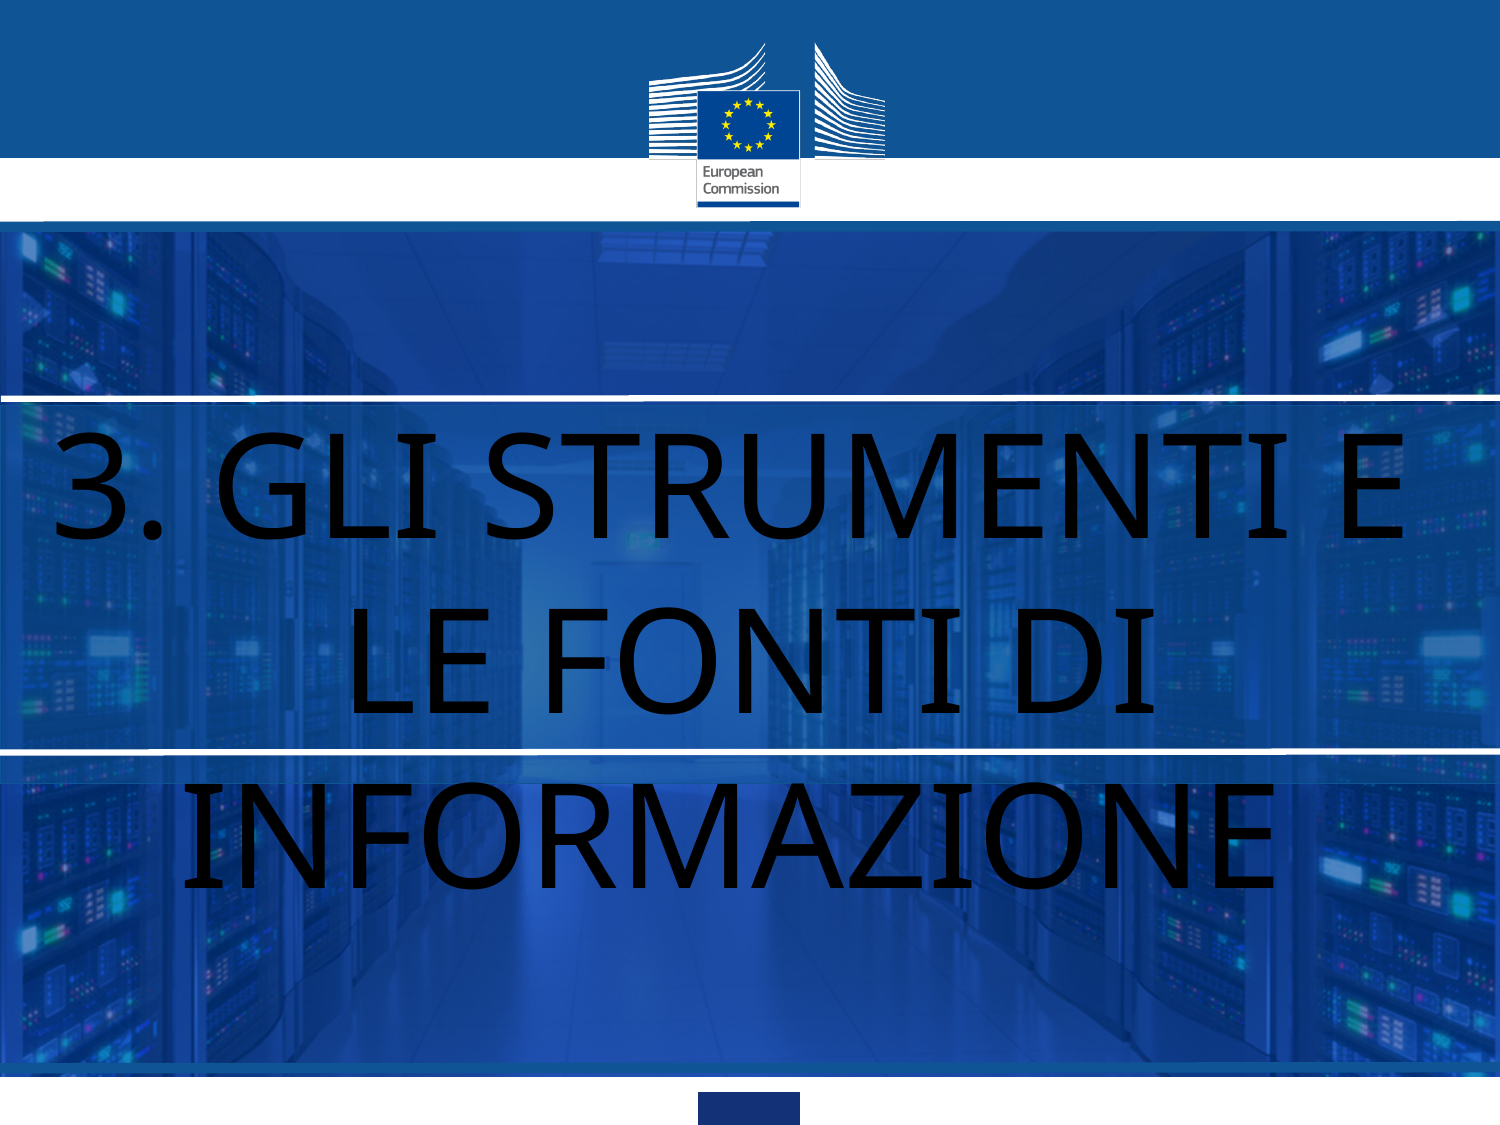

3. GLI STRUMENTI E
LE FONTI DI INFORMAZIONE